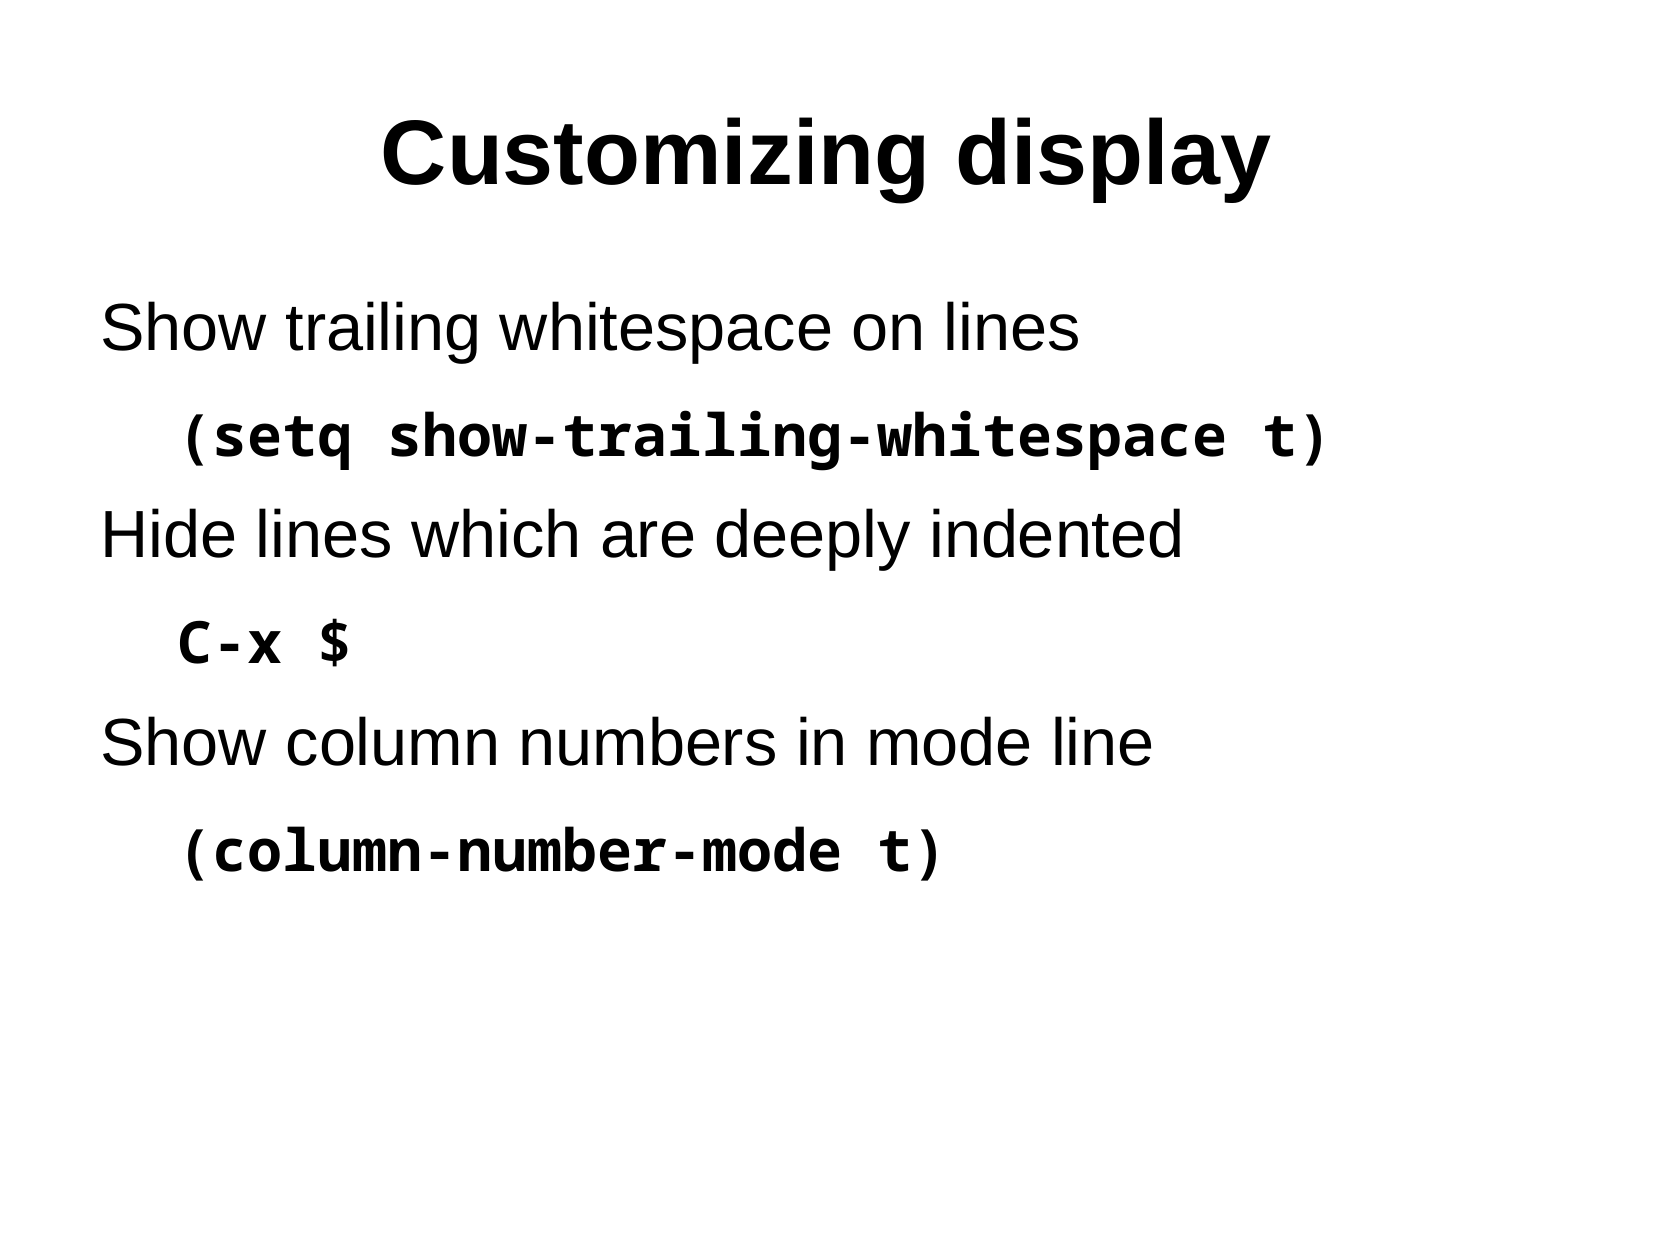

# Customizing display
Show trailing whitespace on lines
(setq show-trailing-whitespace t)
Hide lines which are deeply indented
C-x $
Show column numbers in mode line
(column-number-mode t)